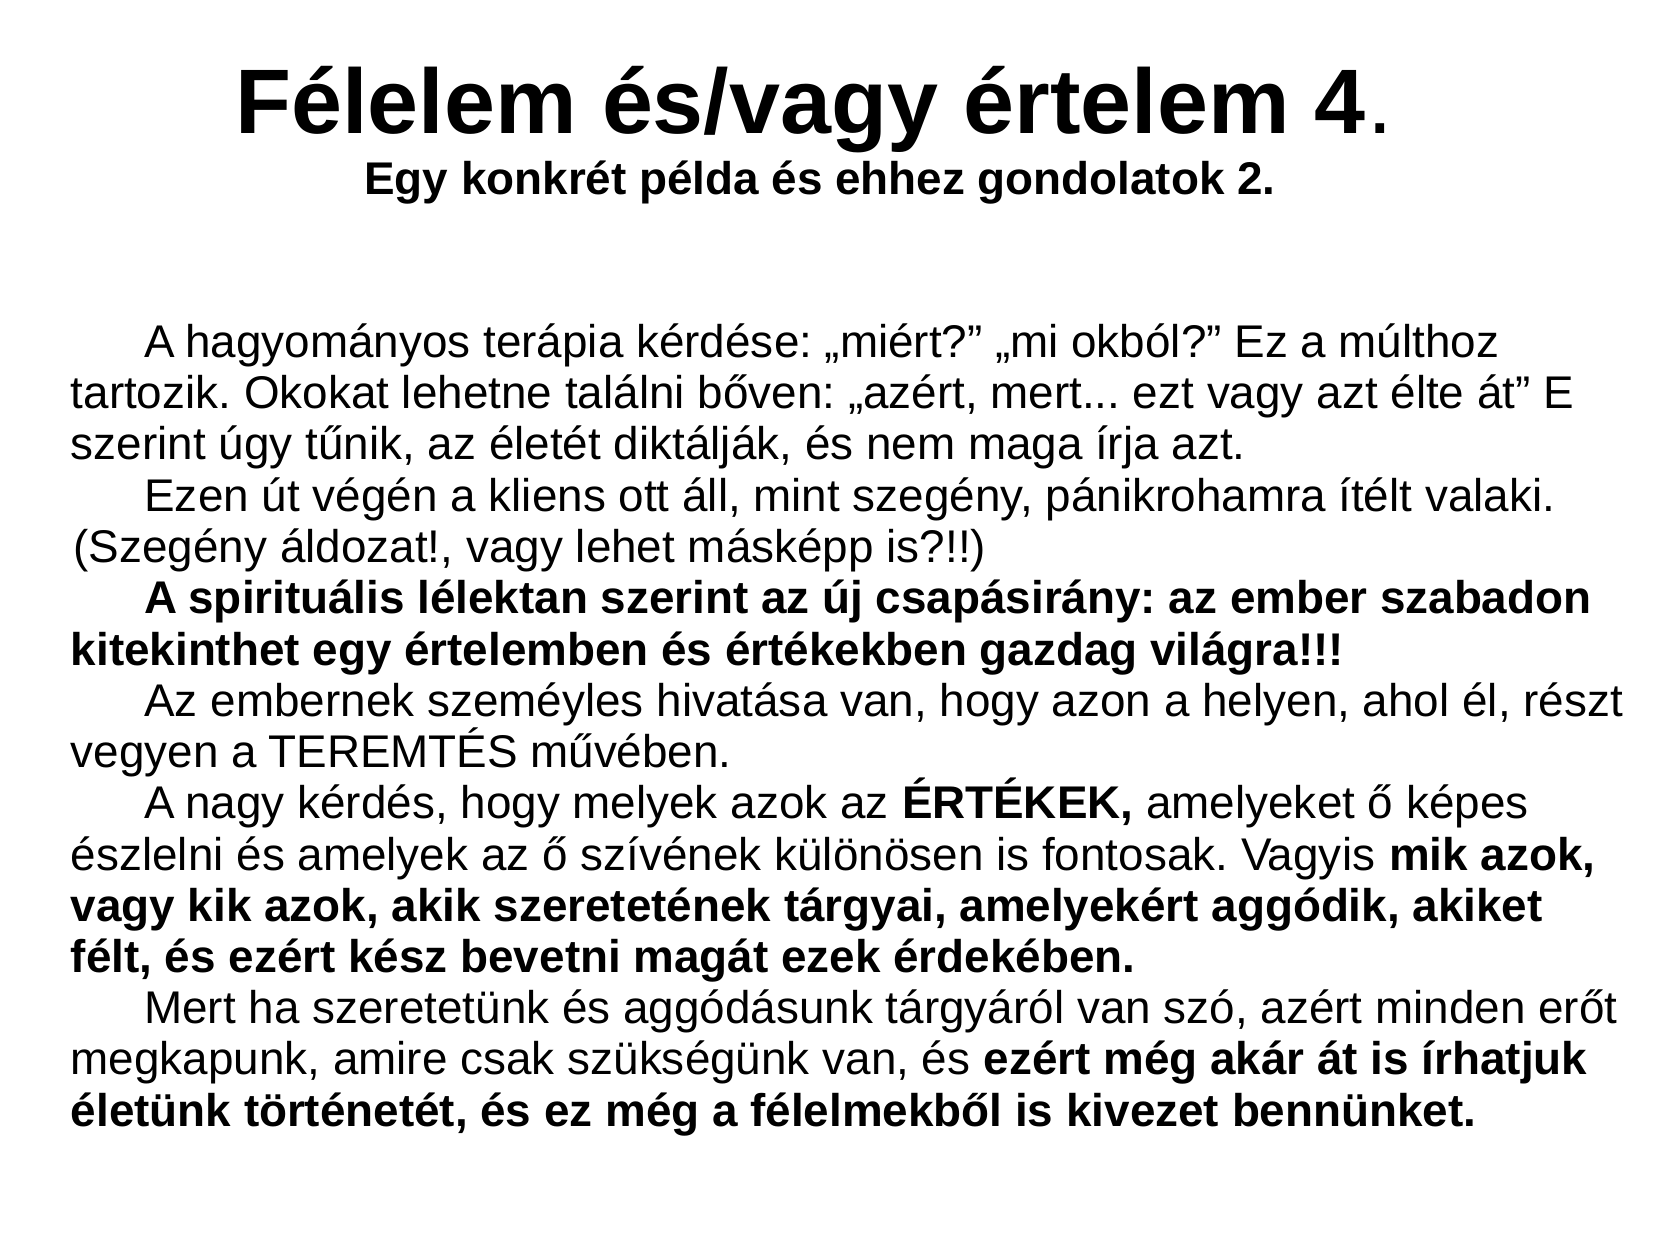

# Félelem és/vagy értelem 4. Egy konkrét példa és ehhez gondolatok 2.
	A hagyományos terápia kérdése: „miért?” „mi okból?” Ez a múlthoz tartozik. Okokat lehetne találni bőven: „azért, mert... ezt vagy azt élte át” E szerint úgy tűnik, az életét diktálják, és nem maga írja azt.
	Ezen út végén a kliens ott áll, mint szegény, pánikrohamra ítélt valaki.
 (Szegény áldozat!, vagy lehet másképp is?!!)
	A spirituális lélektan szerint az új csapásirány: az ember szabadon kitekinthet egy értelemben és értékekben gazdag világra!!!
	Az embernek szeméyles hivatása van, hogy azon a helyen, ahol él, részt vegyen a TEREMTÉS művében.
	A nagy kérdés, hogy melyek azok az ÉRTÉKEK, amelyeket ő képes észlelni és amelyek az ő szívének különösen is fontosak. Vagyis mik azok, vagy kik azok, akik szeretetének tárgyai, amelyekért aggódik, akiket félt, és ezért kész bevetni magát ezek érdekében.
	Mert ha szeretetünk és aggódásunk tárgyáról van szó, azért minden erőt megkapunk, amire csak szükségünk van, és ezért még akár át is írhatjuk életünk történetét, és ez még a félelmekből is kivezet bennünket.